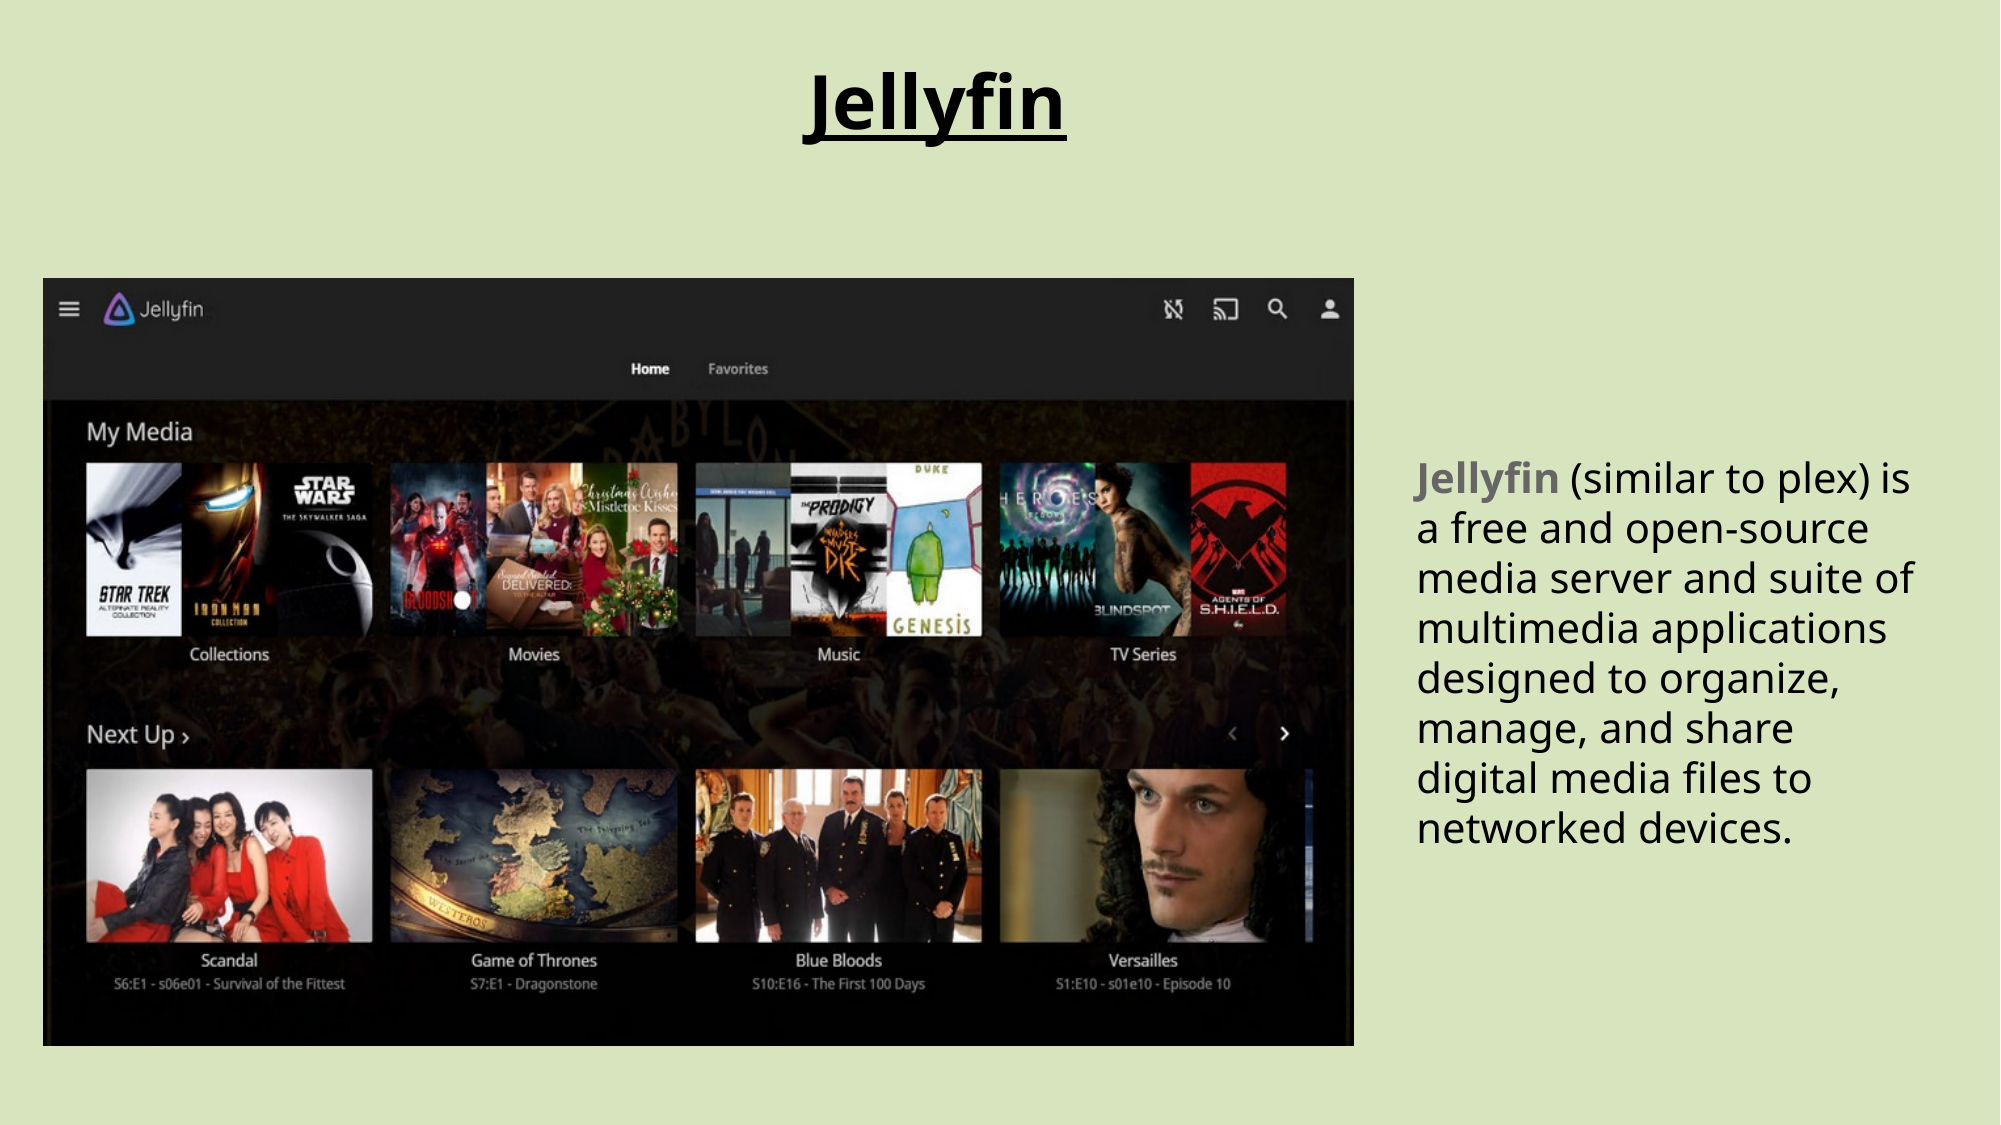

Jellyfin
Jellyfin (similar to plex) is a free and open-source media server and suite of multimedia applications designed to organize, manage, and share digital media files to networked devices.